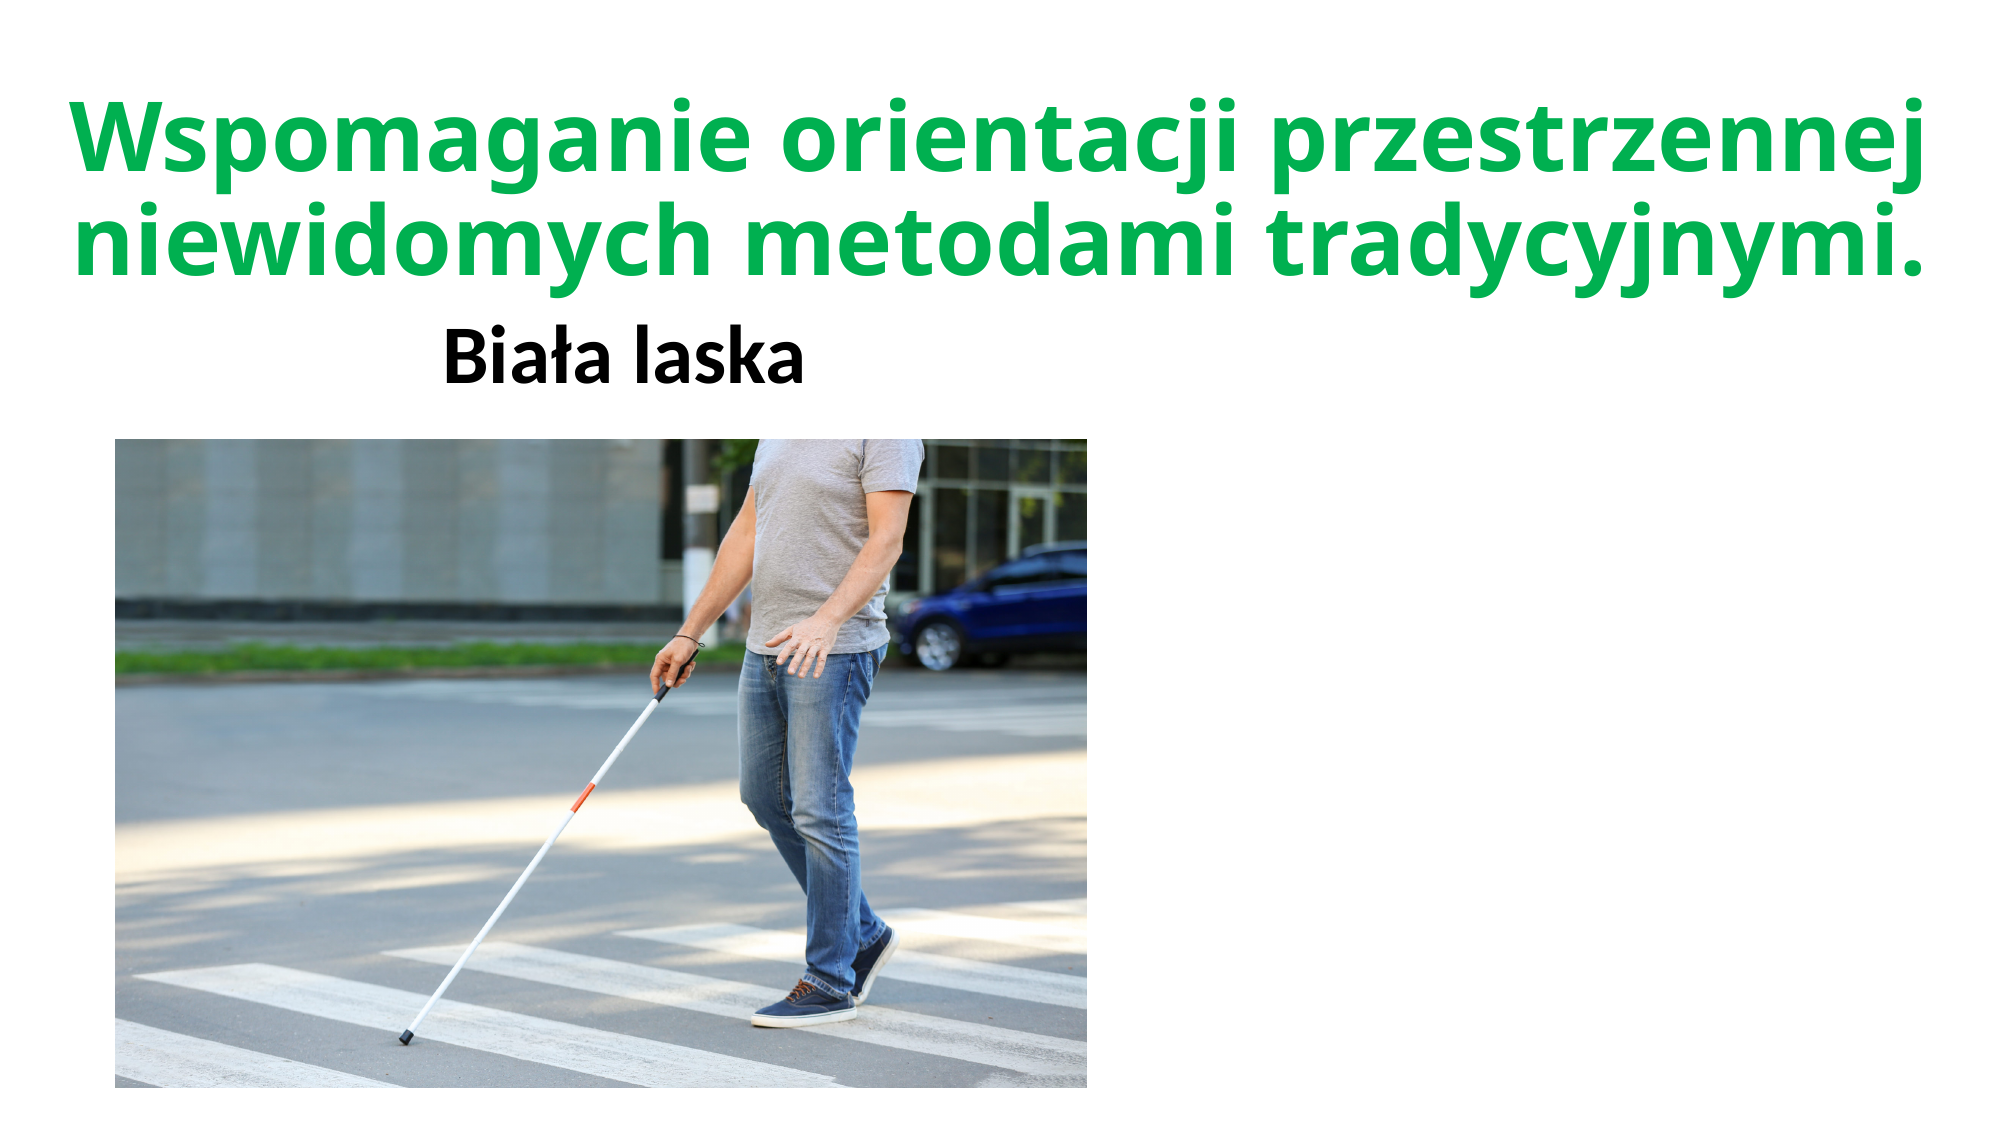

# Wspomaganie orientacji przestrzennej niewidomych metodami tradycyjnymi.
Biała laska